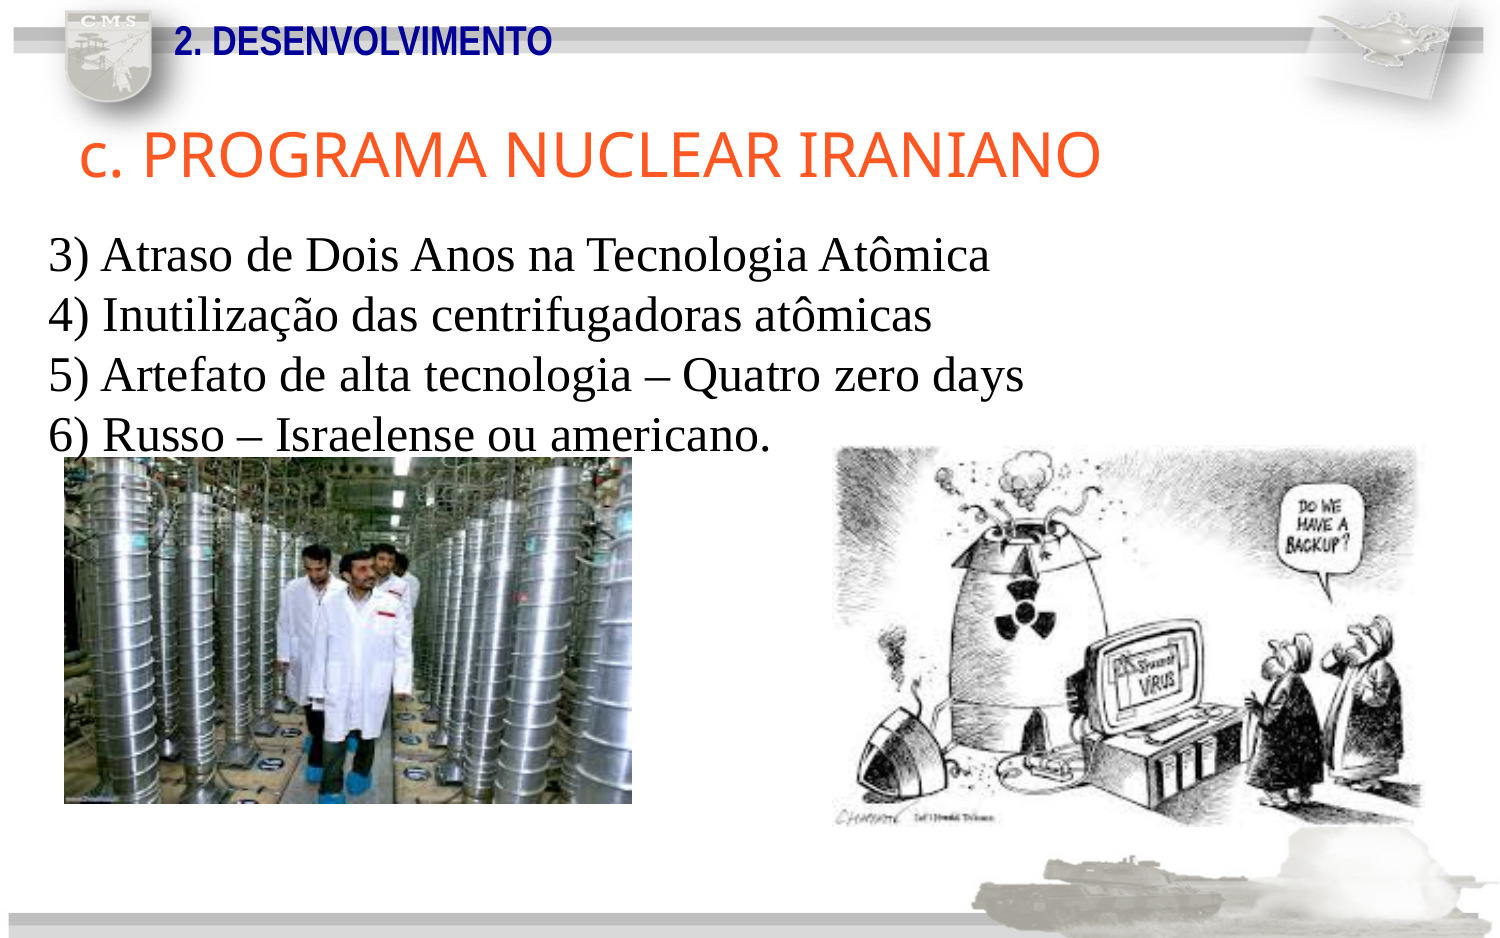

2. DESENVOLVIMENTO
c. PROGRAMA NUCLEAR IRANIANO
3) Atraso de Dois Anos na Tecnologia Atômica
4) Inutilização das centrifugadoras atômicas
5) Artefato de alta tecnologia – Quatro zero days
6) Russo – Israelense ou americano.